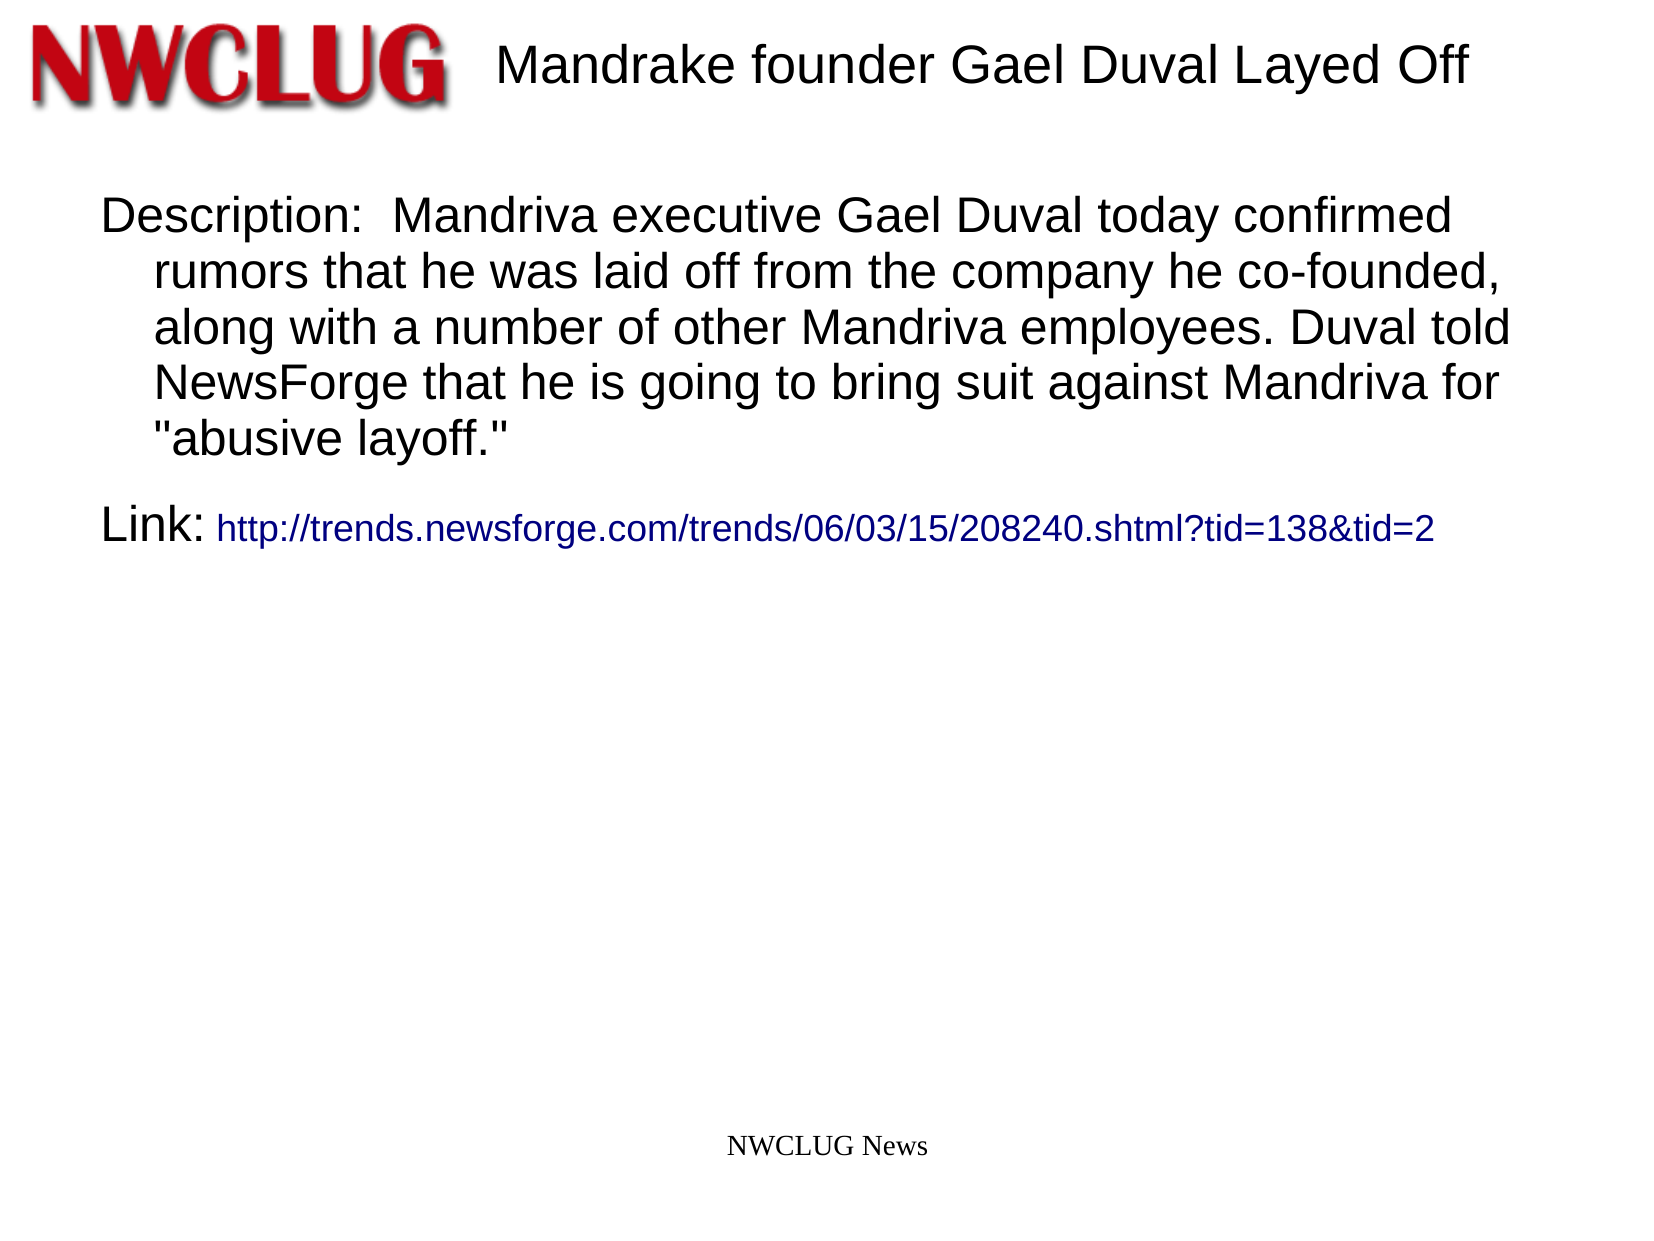

# Mandrake founder Gael Duval Layed Off
Description: Mandriva executive Gael Duval today confirmed rumors that he was laid off from the company he co-founded, along with a number of other Mandriva employees. Duval told NewsForge that he is going to bring suit against Mandriva for "abusive layoff."
Link: http://trends.newsforge.com/trends/06/03/15/208240.shtml?tid=138&tid=2